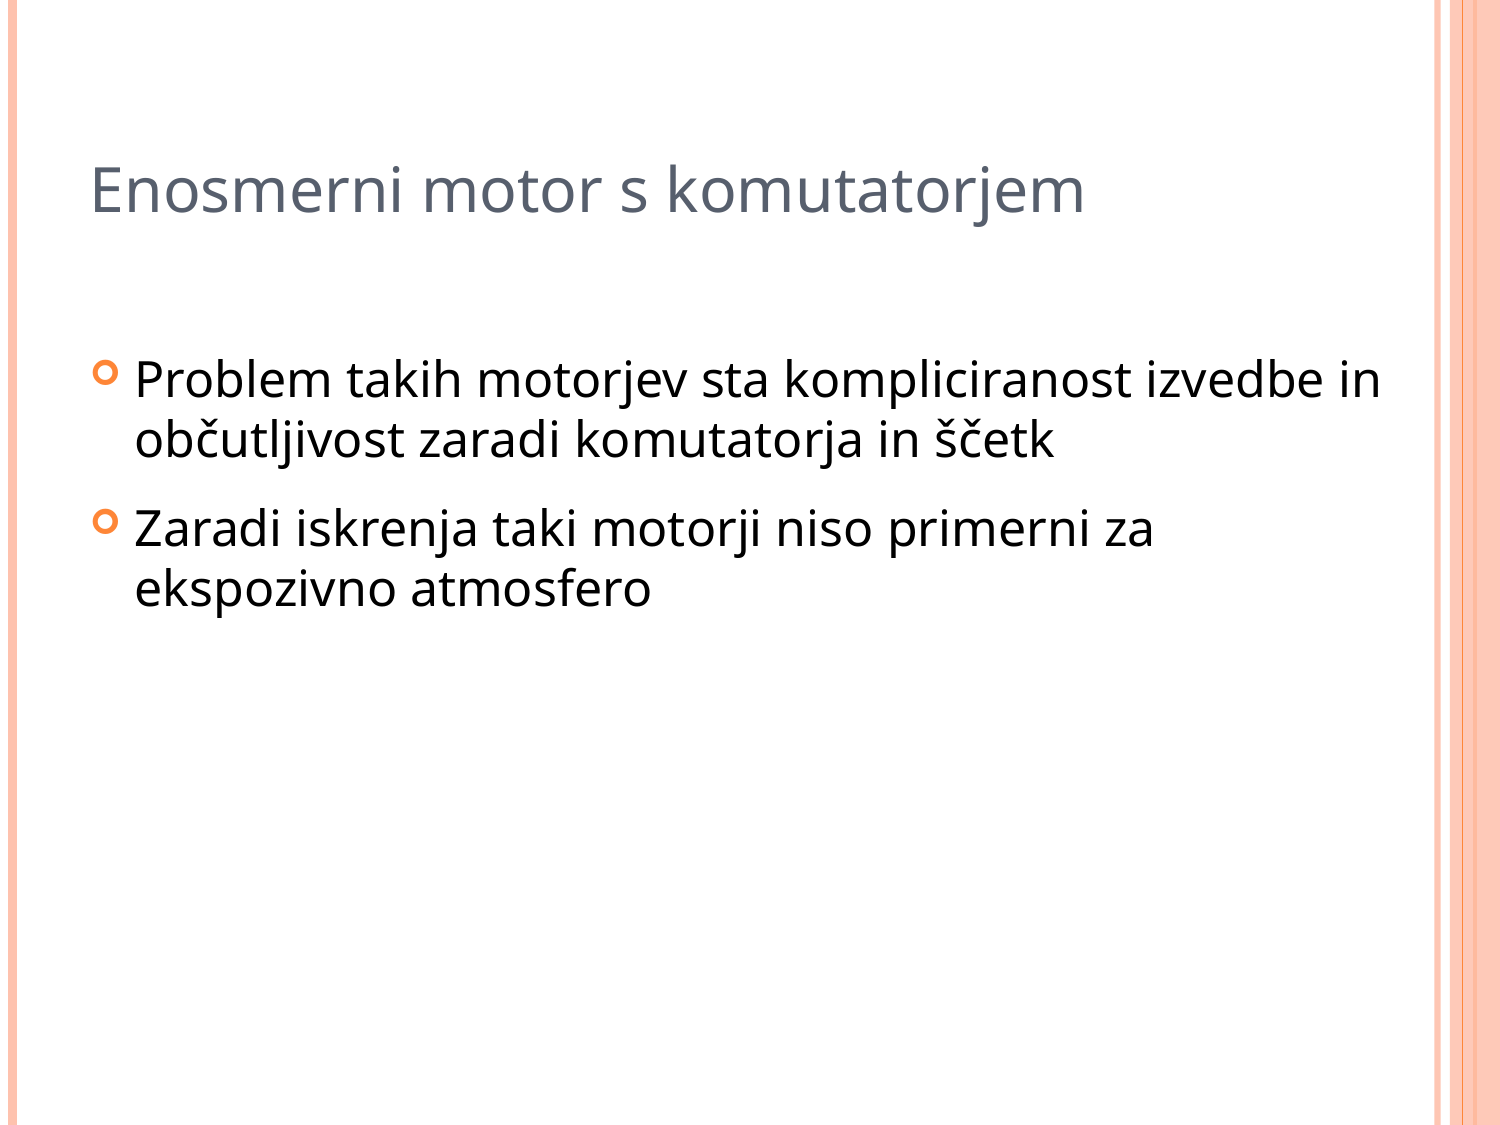

# Enosmerni motor s komutatorjem
Problem takih motorjev sta kompliciranost izvedbe in občutljivost zaradi komutatorja in ščetk
Zaradi iskrenja taki motorji niso primerni za ekspozivno atmosfero